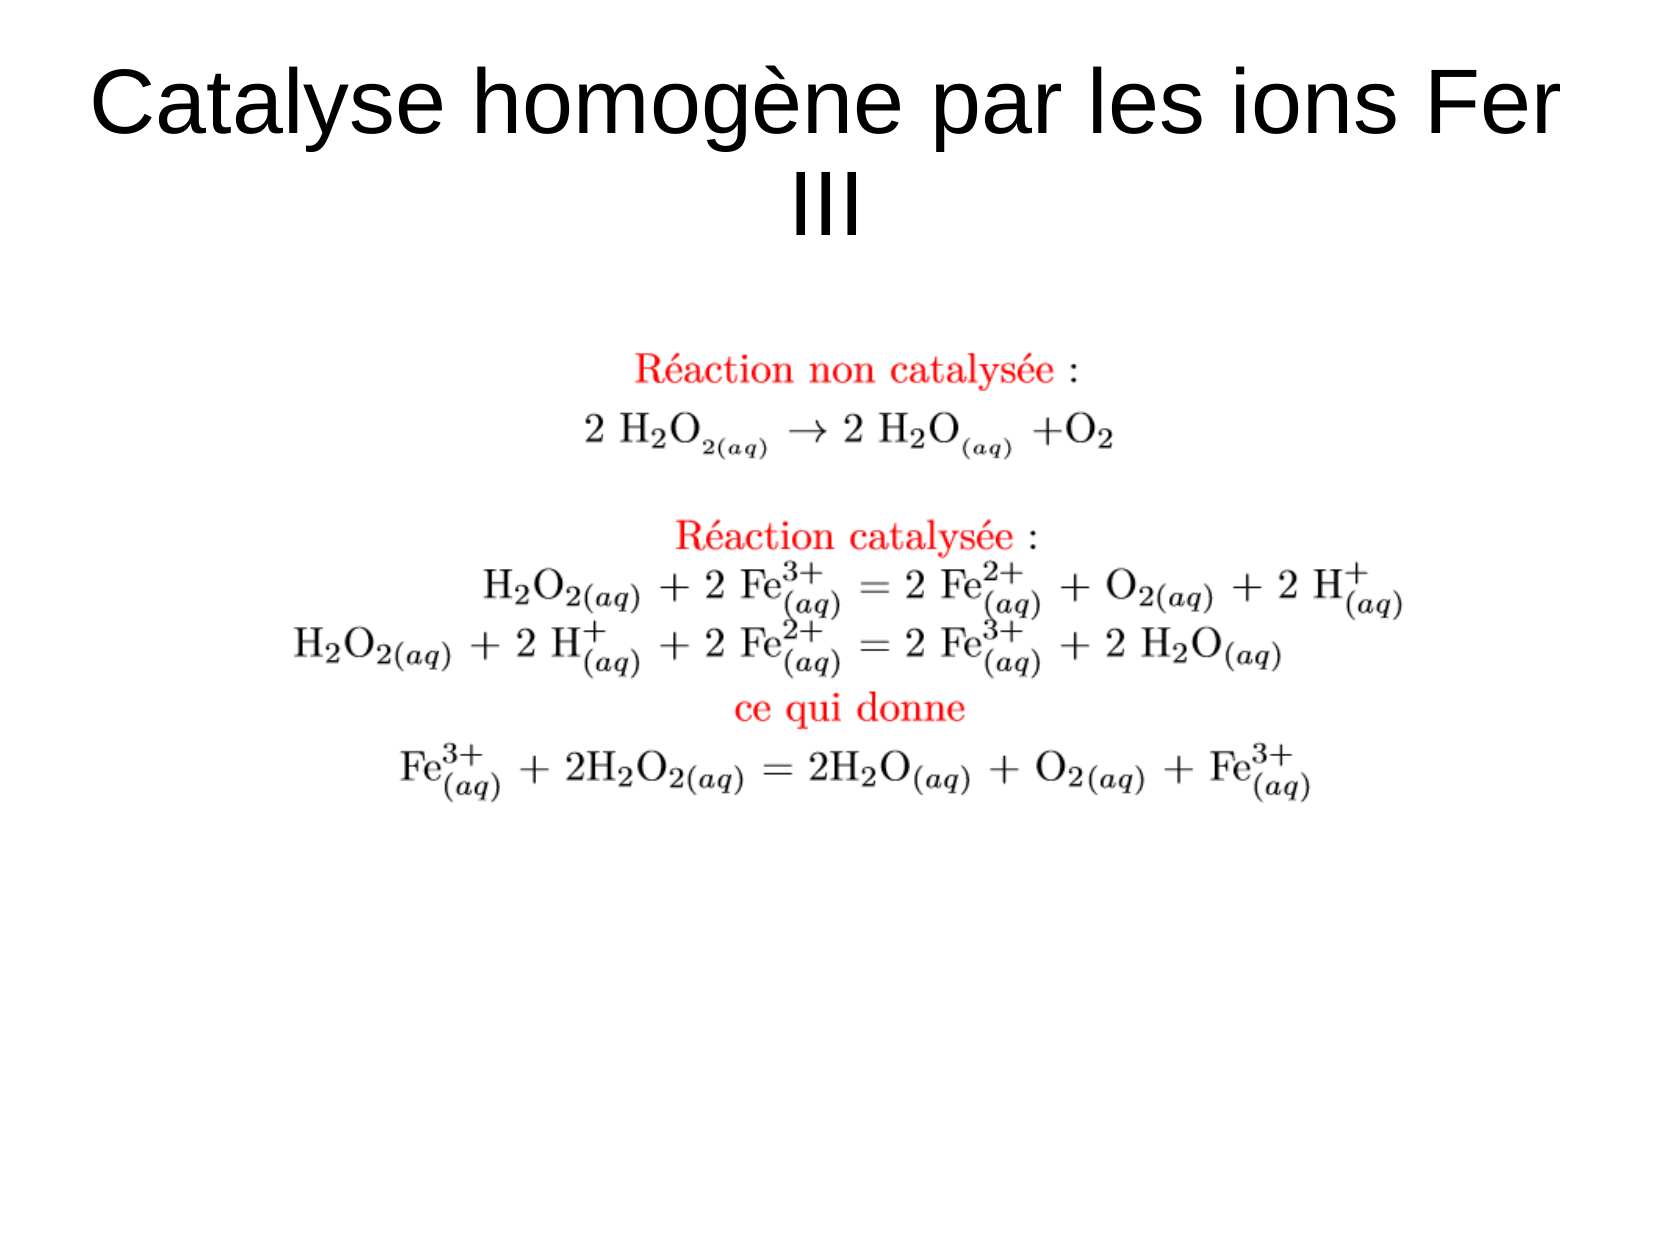

# Catalyse homogène par les ions Fer III